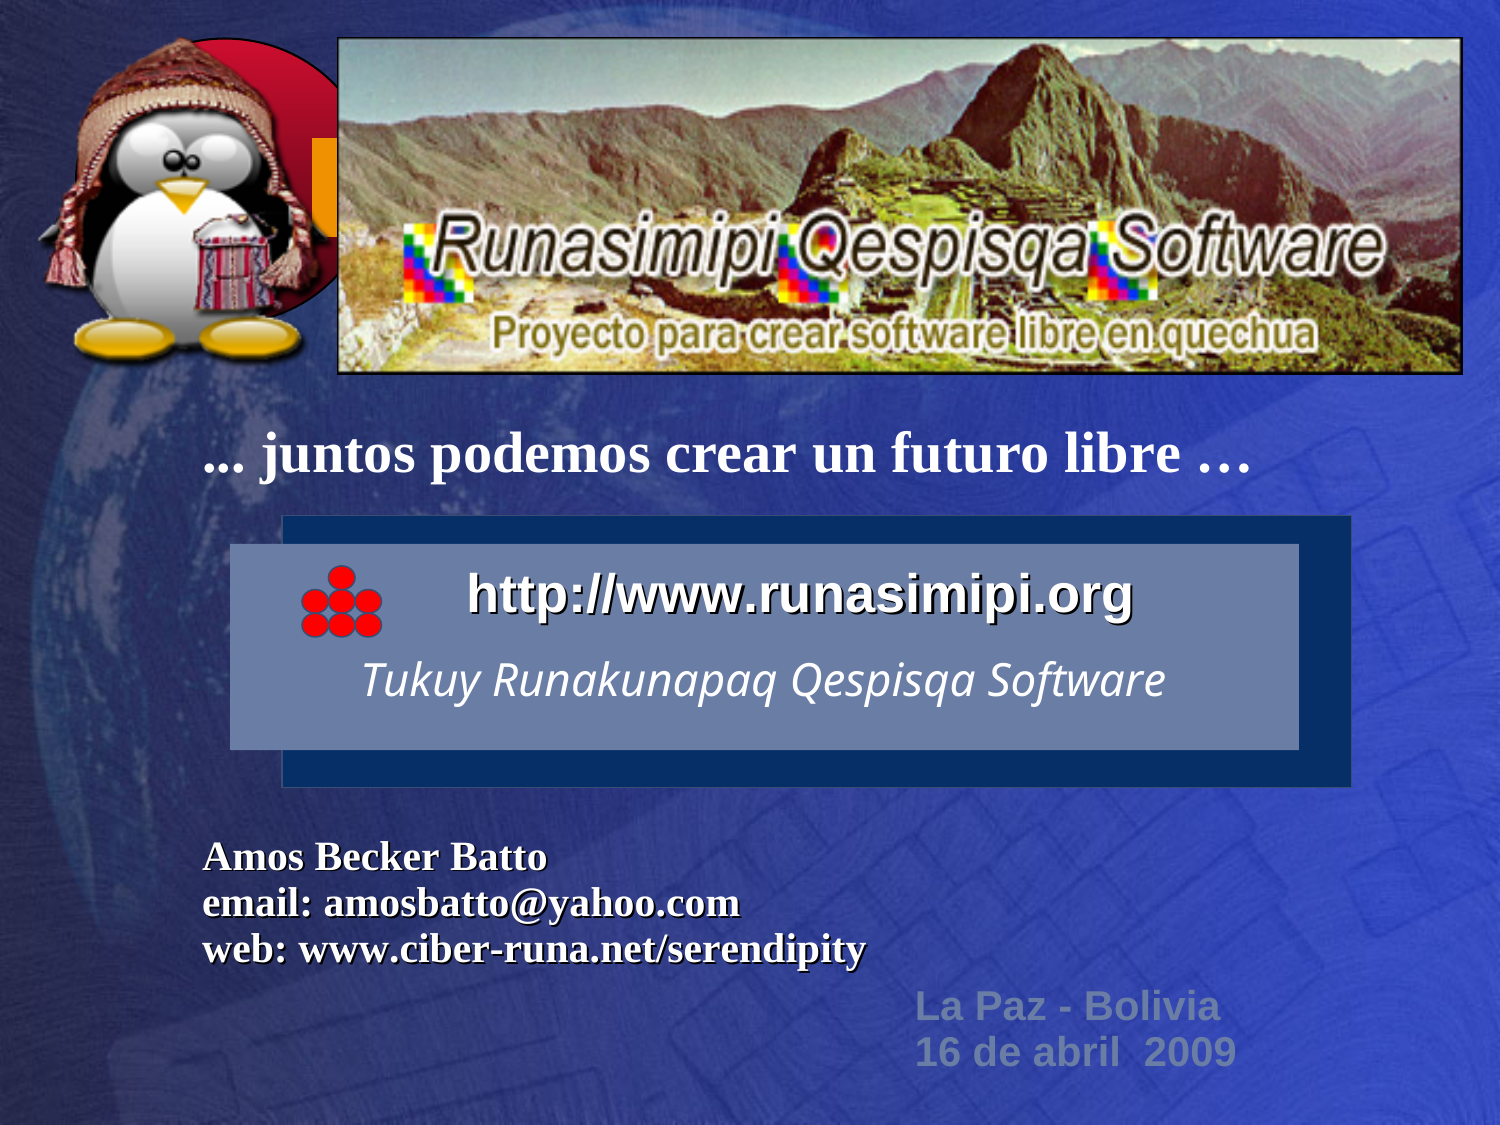

... juntos podemos crear un futuro libre …
 http://www.runasimipi.org
Tukuy Runakunapaq Qespisqa Software
Amos Becker Batto
email: amosbatto@yahoo.com
web: www.ciber-runa.net/serendipity
La Paz - Bolivia
16 de abril 2009